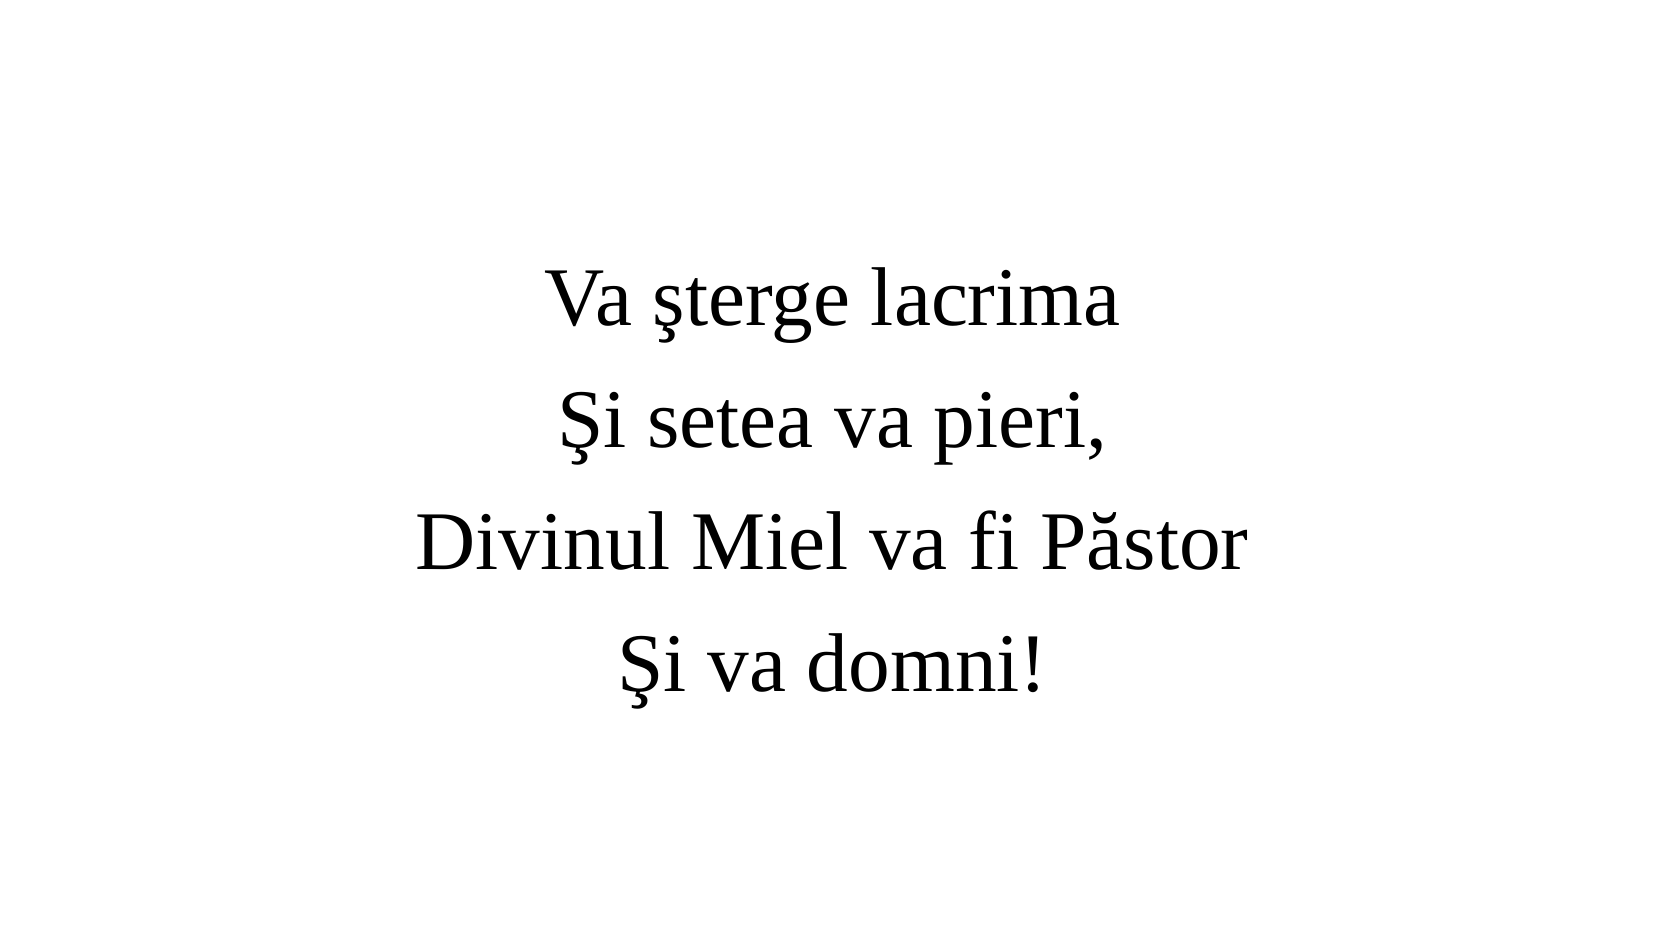

# Va şterge lacrima
Şi setea va pieri,
Divinul Miel va fi Păstor
Şi va domni!